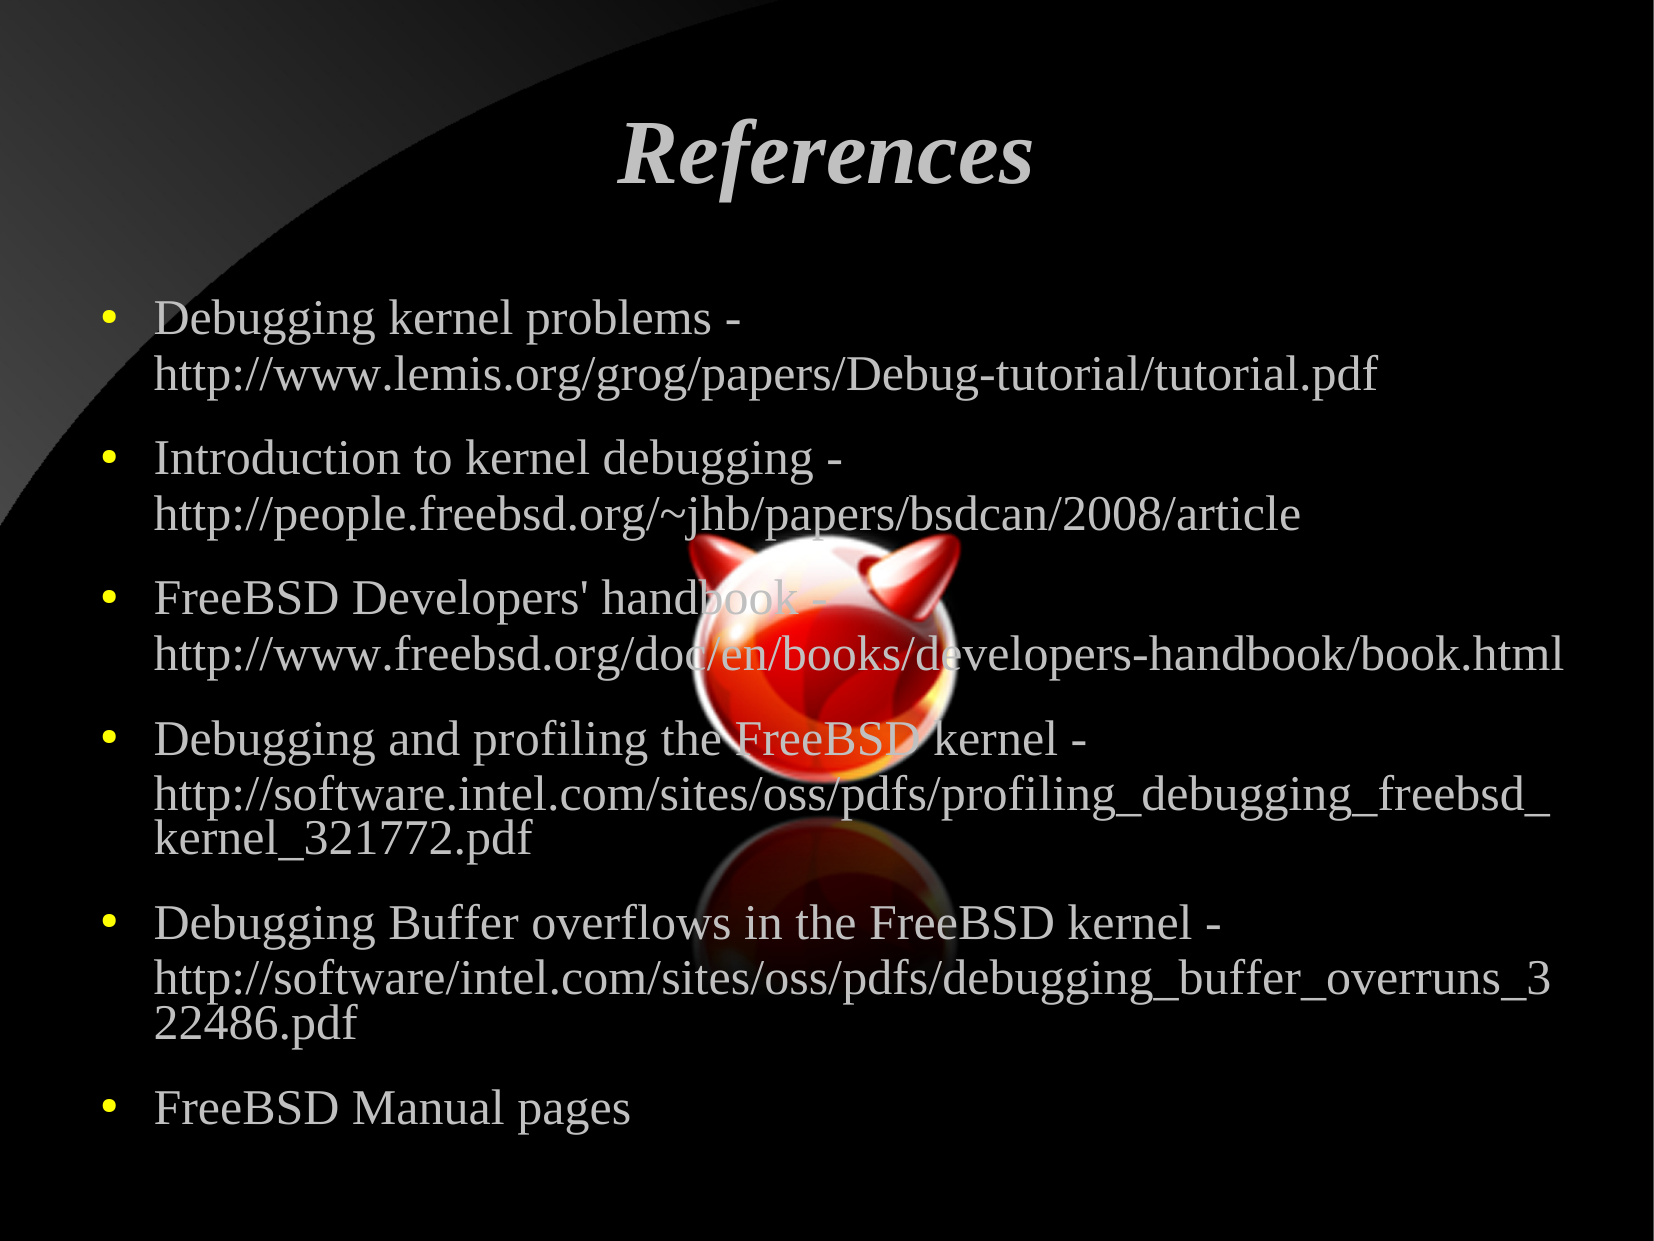

# References
Debugging kernel problems - http://www.lemis.org/grog/papers/Debug-tutorial/tutorial.pdf
Introduction to kernel debugging - http://people.freebsd.org/~jhb/papers/bsdcan/2008/article
FreeBSD Developers' handbook - http://www.freebsd.org/doc/en/books/developers-handbook/book.html
Debugging and profiling the FreeBSD kernel - http://software.intel.com/sites/oss/pdfs/profiling_debugging_freebsd_kernel_321772.pdf
Debugging Buffer overflows in the FreeBSD kernel - http://software/intel.com/sites/oss/pdfs/debugging_buffer_overruns_322486.pdf
FreeBSD Manual pages